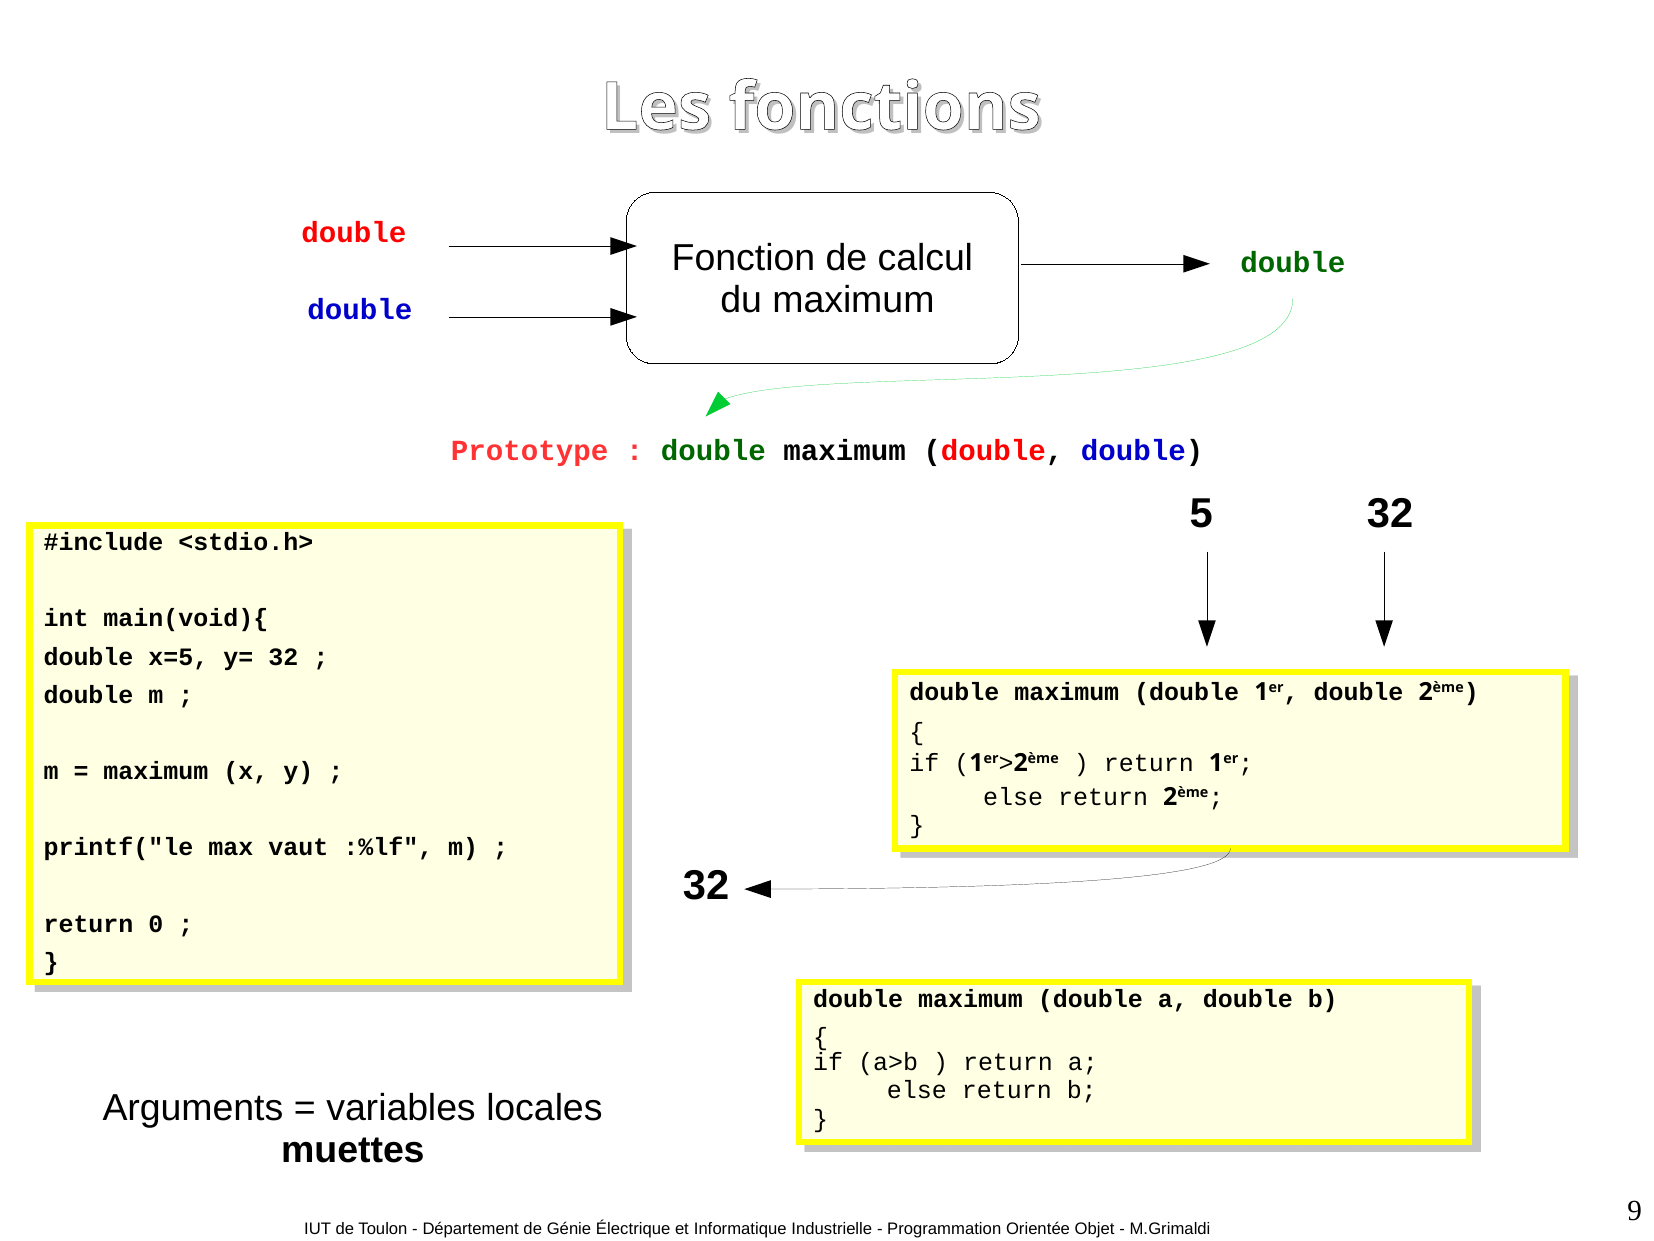

# Les fonctions
Fonction de calcul
 du maximum
double
double
double
Prototype : double maximum (double, double)
5
32
#include <stdio.h>
int main(void){
double x=5, y= 32 ;
double m ;
m = maximum (x, y) ;
printf("le max vaut :%lf", m) ;
return 0 ;
}
double maximum (double 1er, double 2ème)
{
if (1er>2ème ) return 1er;
	else return 2ème;
}
32
double maximum (double a, double b)
{
if (a>b ) return a;
	else return b;
}
Arguments = variables locales muettes